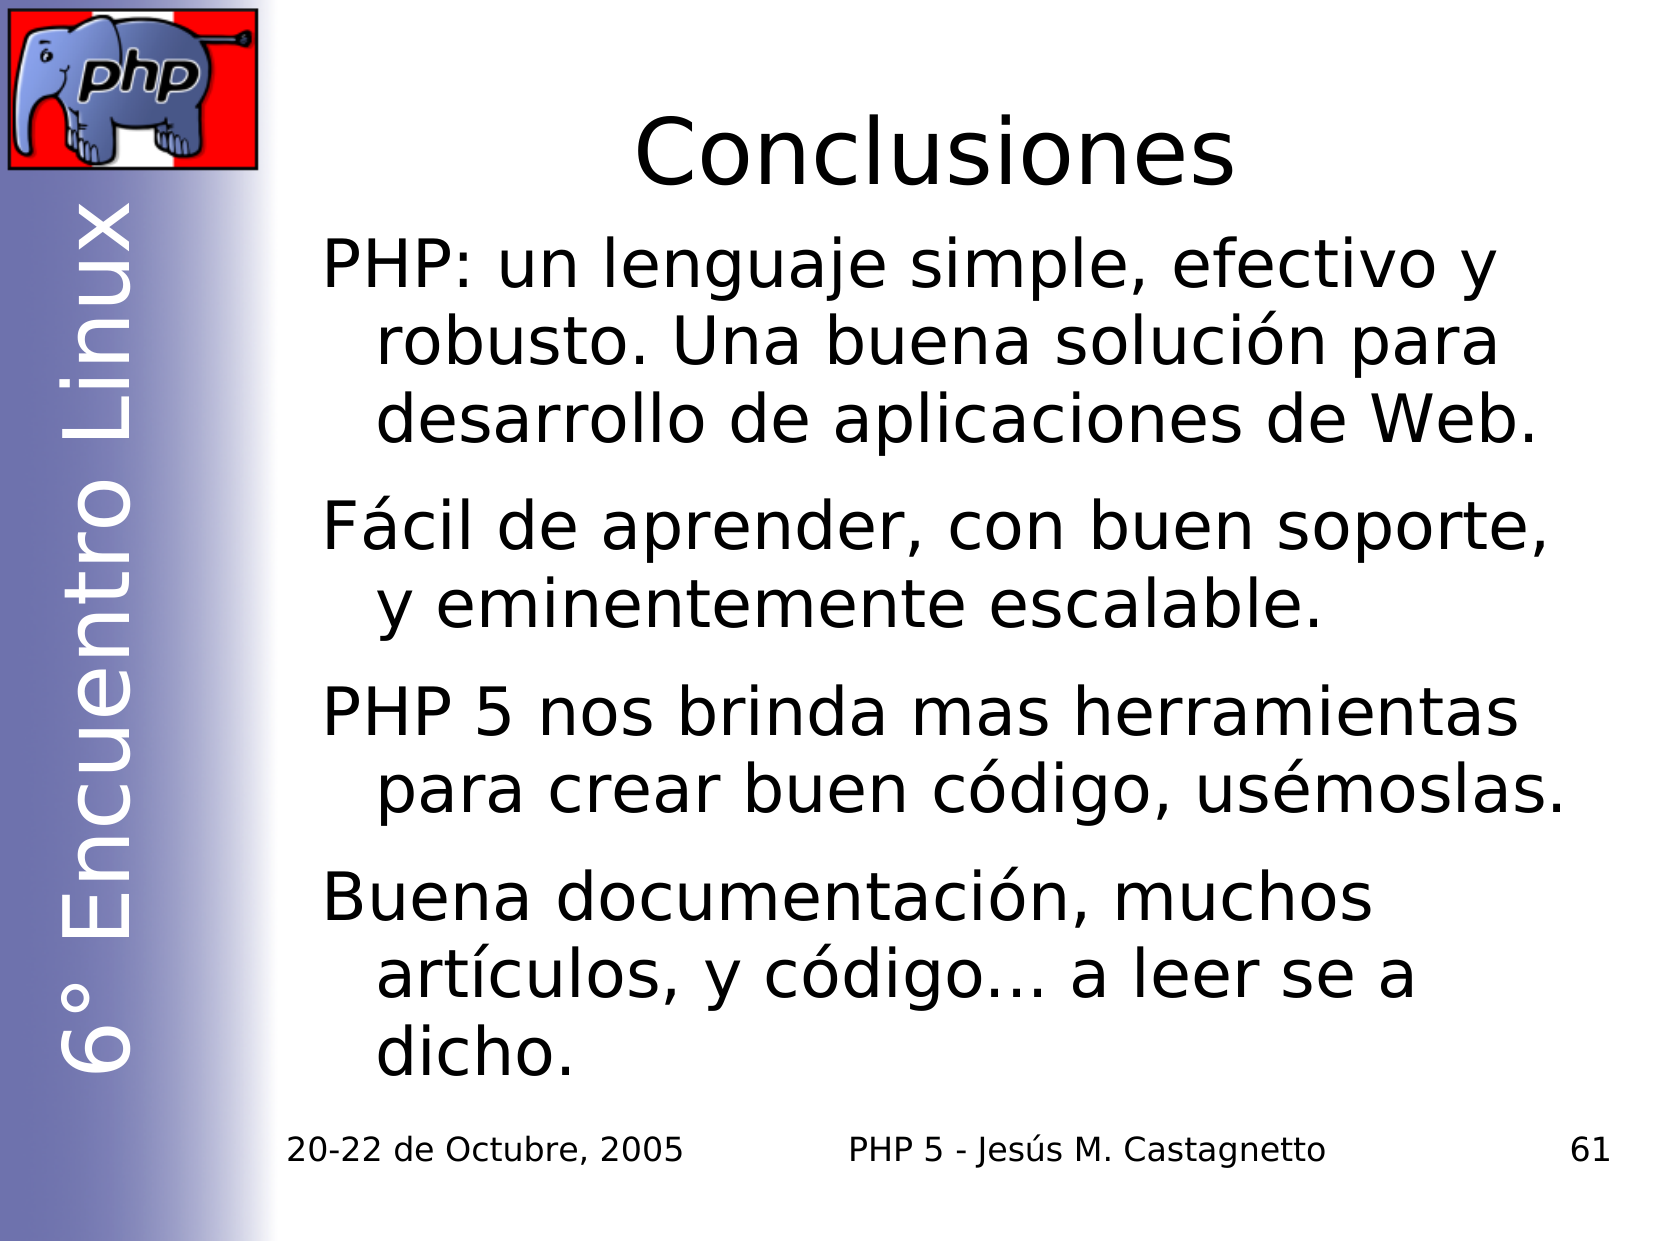

# Conclusiones
PHP: un lenguaje simple, efectivo y robusto. Una buena solución para desarrollo de aplicaciones de Web.
Fácil de aprender, con buen soporte, y eminentemente escalable.
PHP 5 nos brinda mas herramientas para crear buen código, usémoslas.
Buena documentación, muchos artículos, y código... a leer se a dicho.
20-22 de Octubre, 2005
PHP 5 - Jesús M. Castagnetto
61